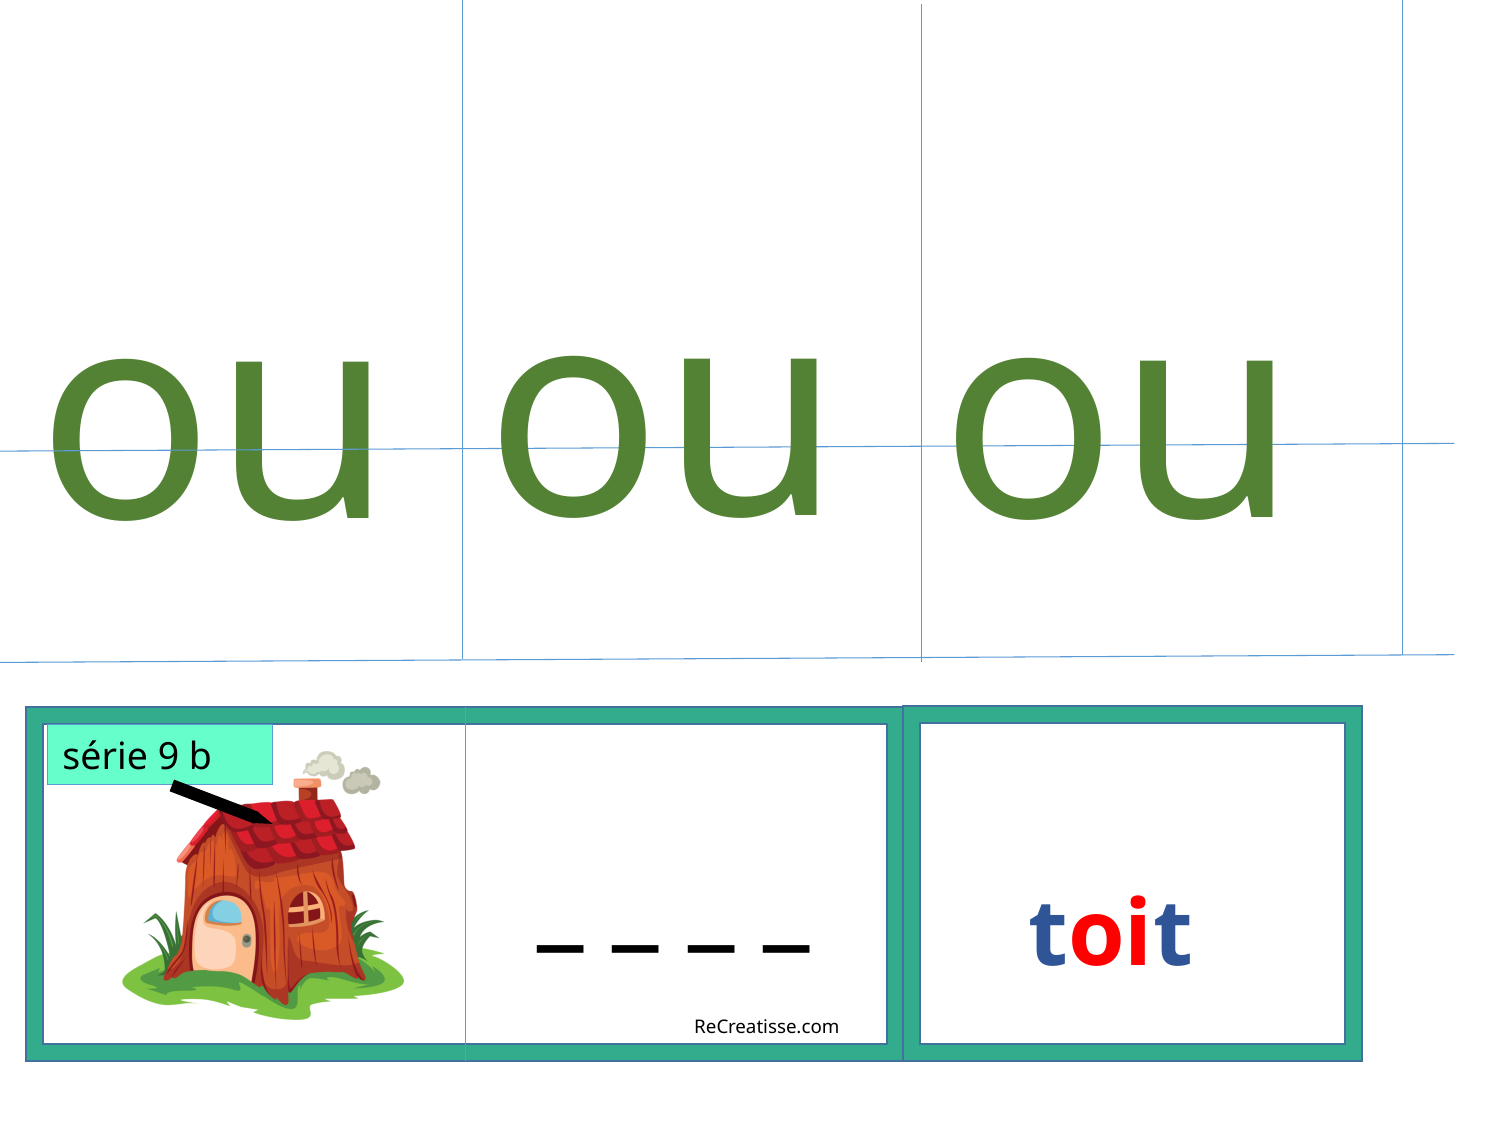

ou
ou
ou
série 9 b
_ _ _ _
toit
ReCreatisse.com